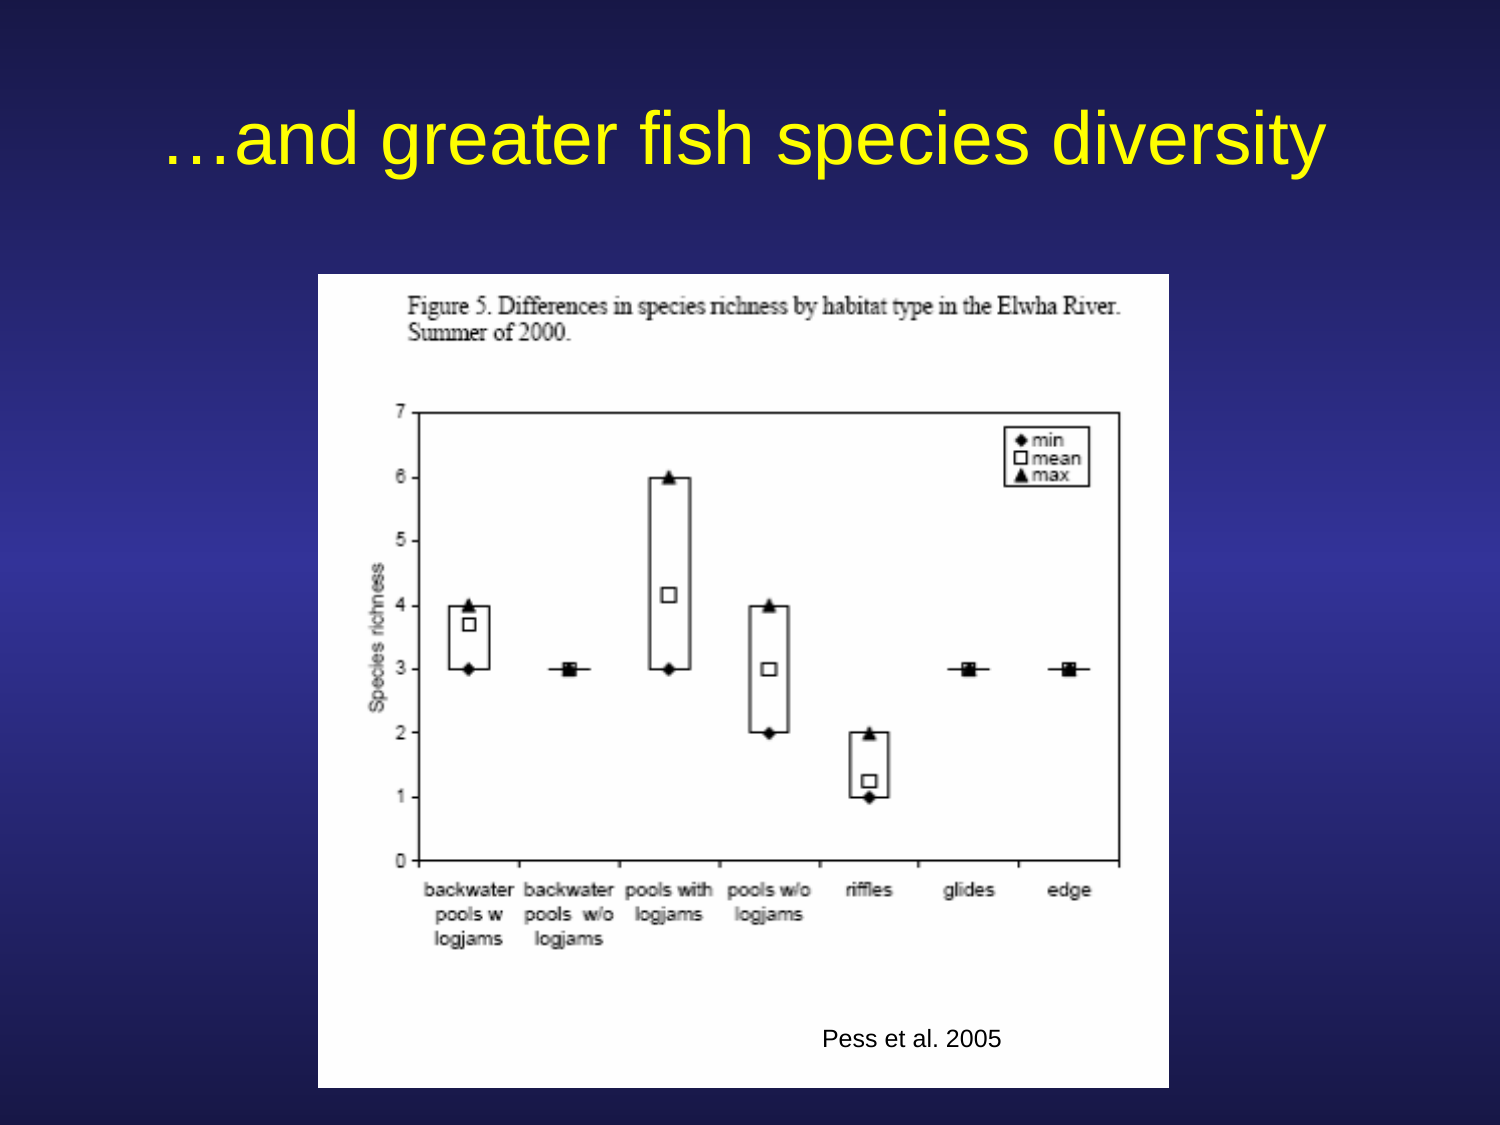

# …and greater fish species diversity
Pess et al. 2005